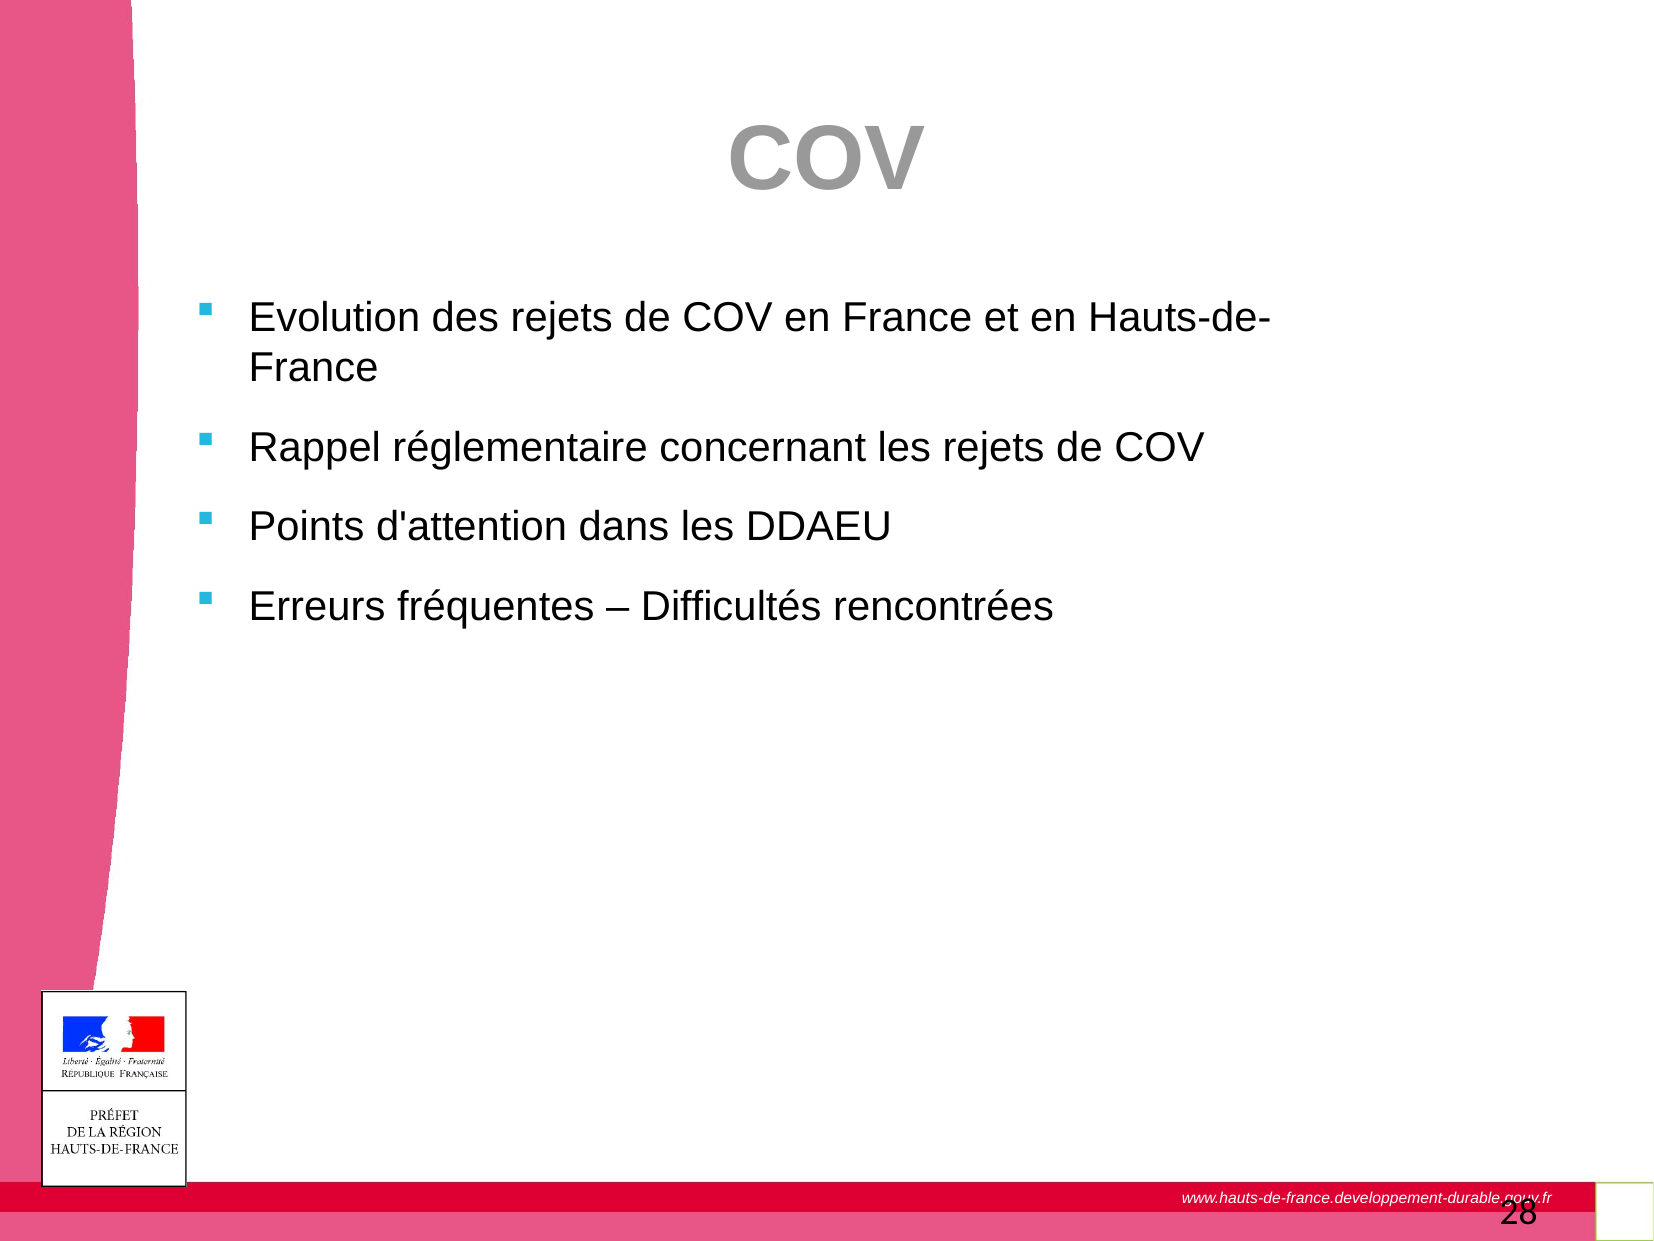

COV
Evolution des rejets de COV en France et en Hauts-de-France
Rappel réglementaire concernant les rejets de COV
Points d'attention dans les DDAEU
Erreurs fréquentes – Difficultés rencontrées